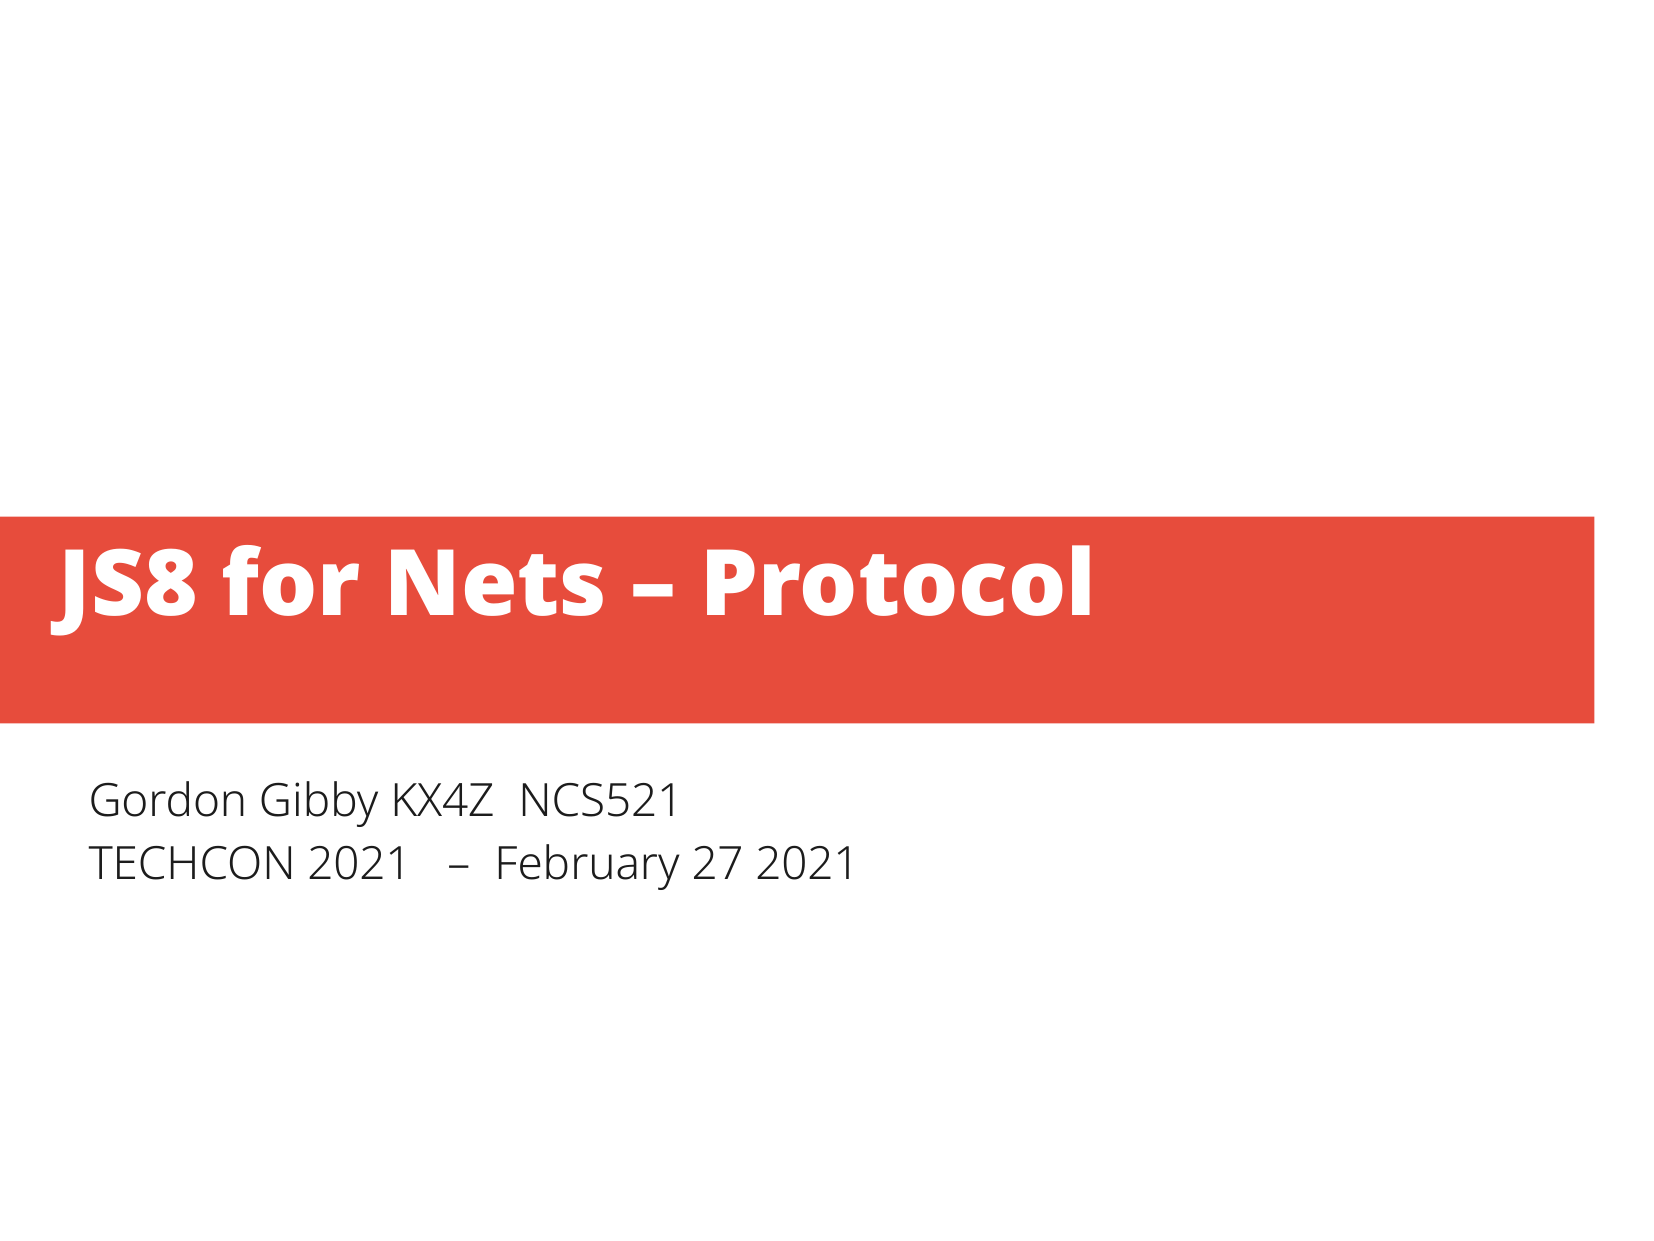

# JS8 for Nets – Protocol
Gordon Gibby KX4Z NCS521
TECHCON 2021 – February 27 2021